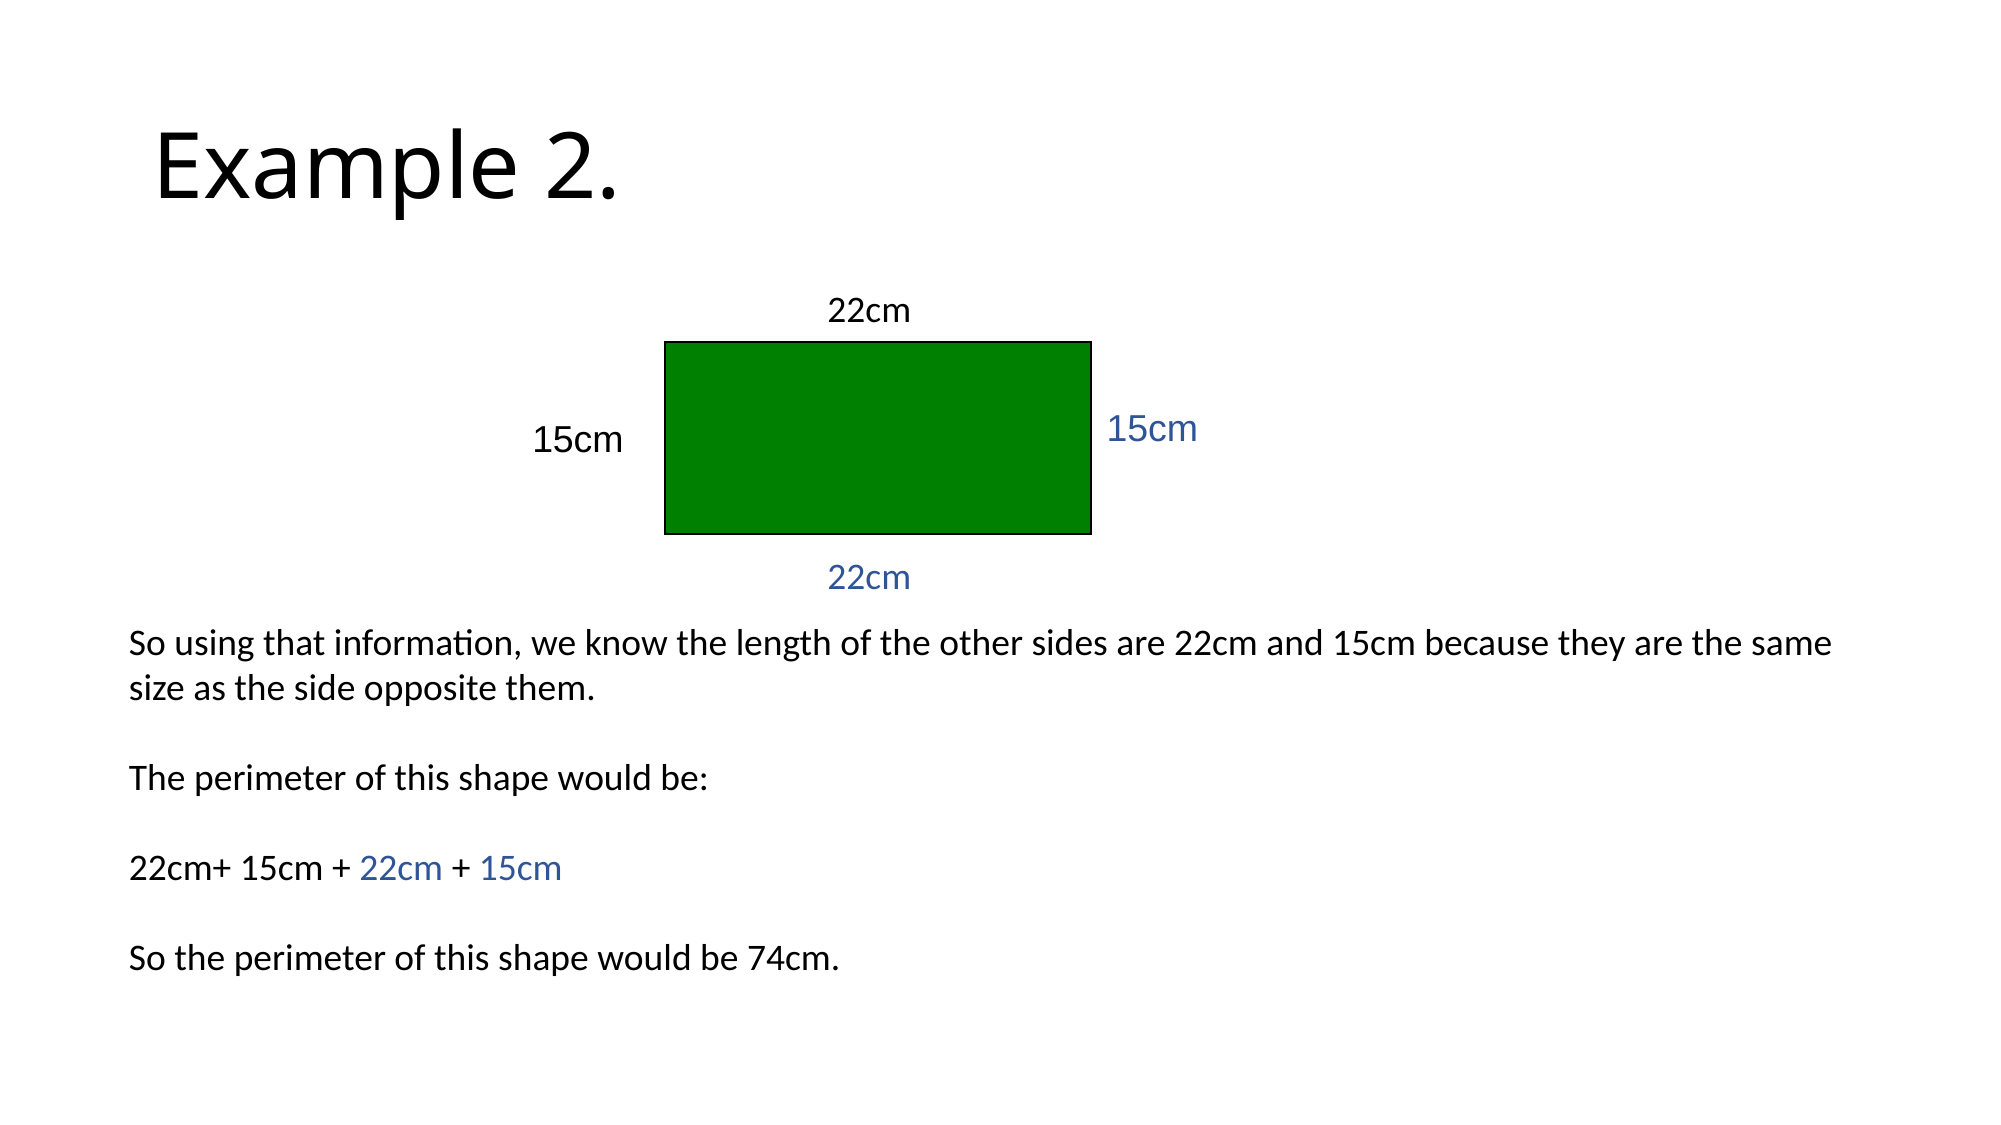

# Example 2.
22cm
15cm
15cm
22cm
So using that information, we know the length of the other sides are 22cm and 15cm because they are the same size as the side opposite them.
The perimeter of this shape would be:
22cm+ 15cm + 22cm + 15cm
So the perimeter of this shape would be 74cm.